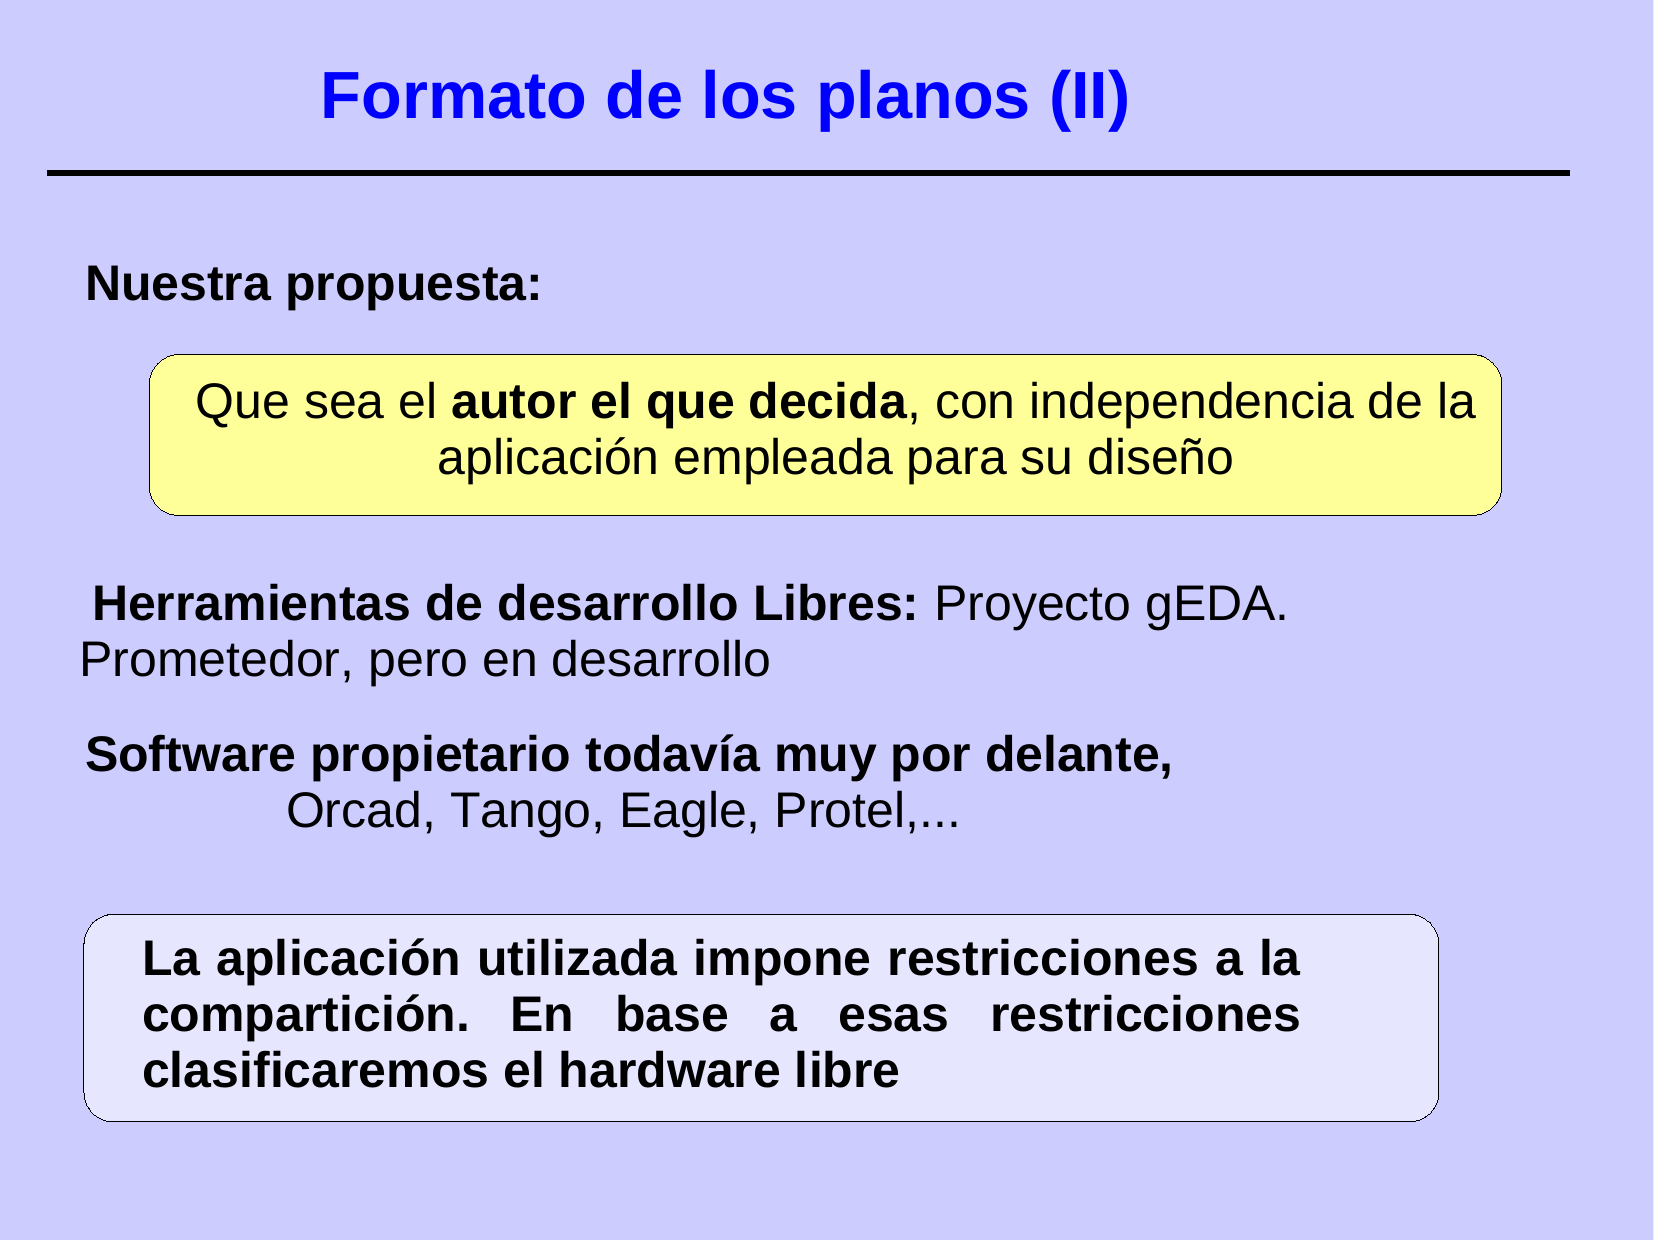

# Formato de los planos (II)
 Nuestra propuesta:
Que sea el autor el que decida, con independencia de la aplicación empleada para su diseño
 Herramientas de desarrollo Libres: Proyecto gEDA. Prometedor, pero en desarrollo
 Software propietario todavía muy por delante, Orcad, Tango, Eagle, Protel,...
La aplicación utilizada impone restricciones a la compartición. En base a esas restricciones clasificaremos el hardware libre